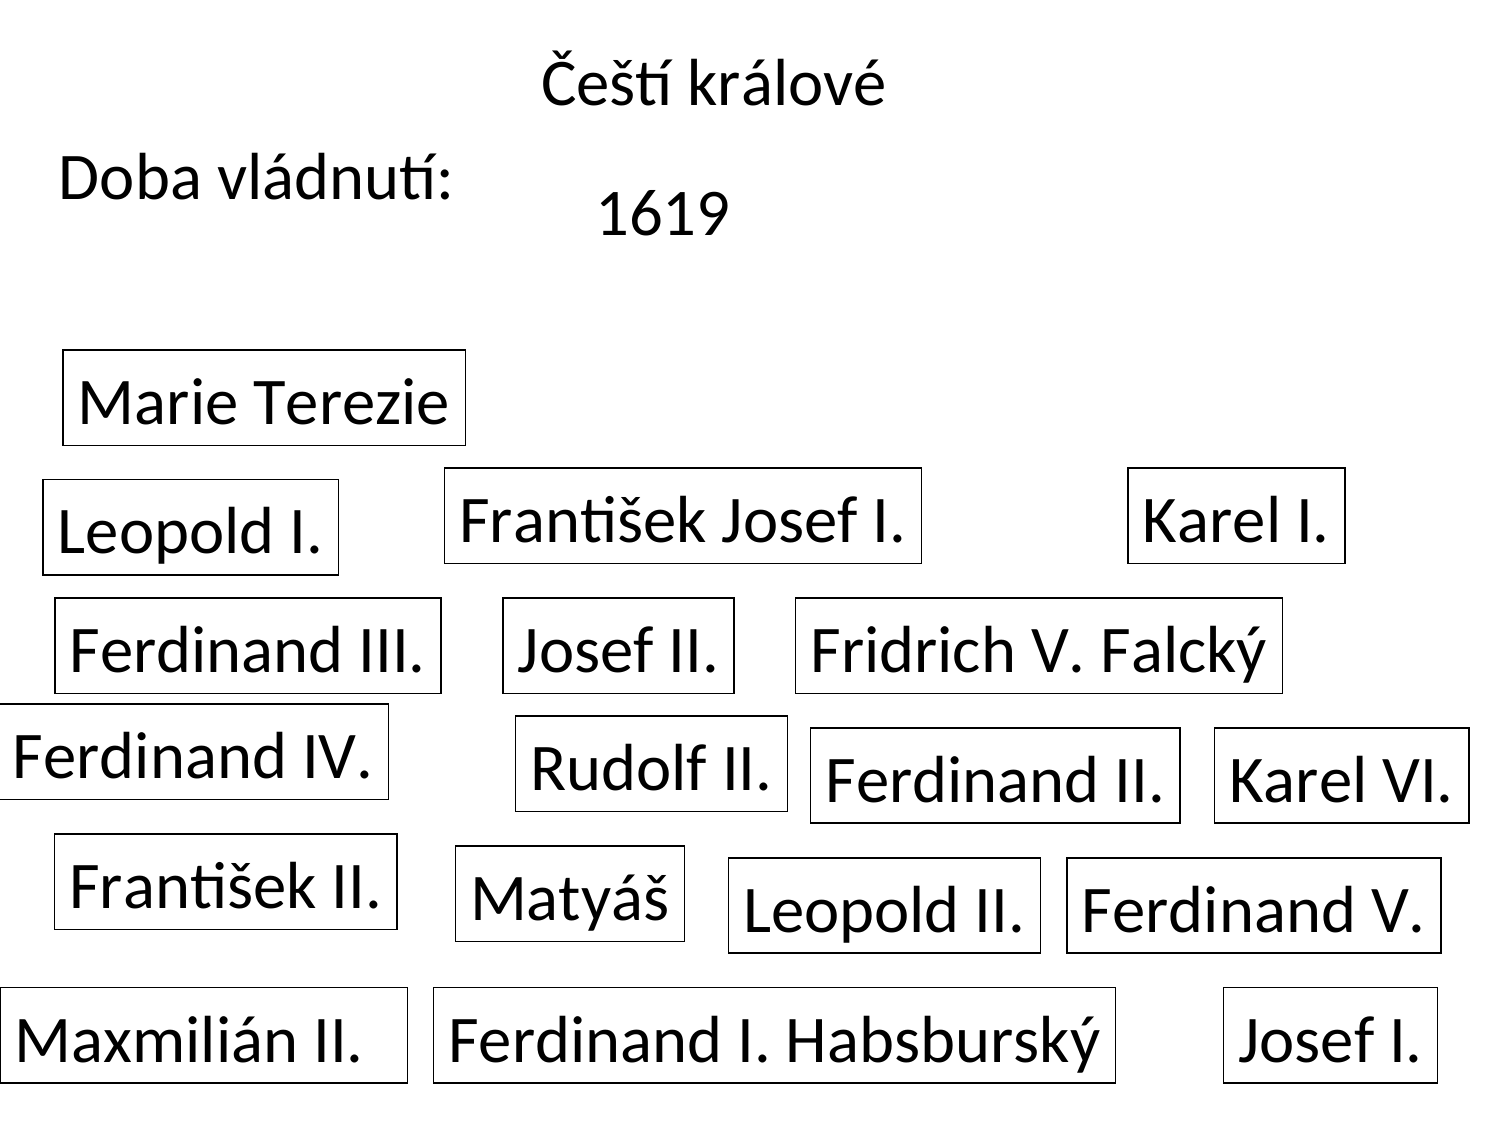

Čeští králové
Doba vládnutí:
 1619
Marie Terezie
František Josef I.
Karel I.
Leopold I.
Ferdinand III.
Josef II.
Fridrich V. Falcký
Ferdinand IV.
Rudolf II.
Ferdinand II.
Karel VI.
František II.
Matyáš
Leopold II.
Ferdinand V.
Maxmilián II.
Ferdinand I. Habsburský
Josef I.